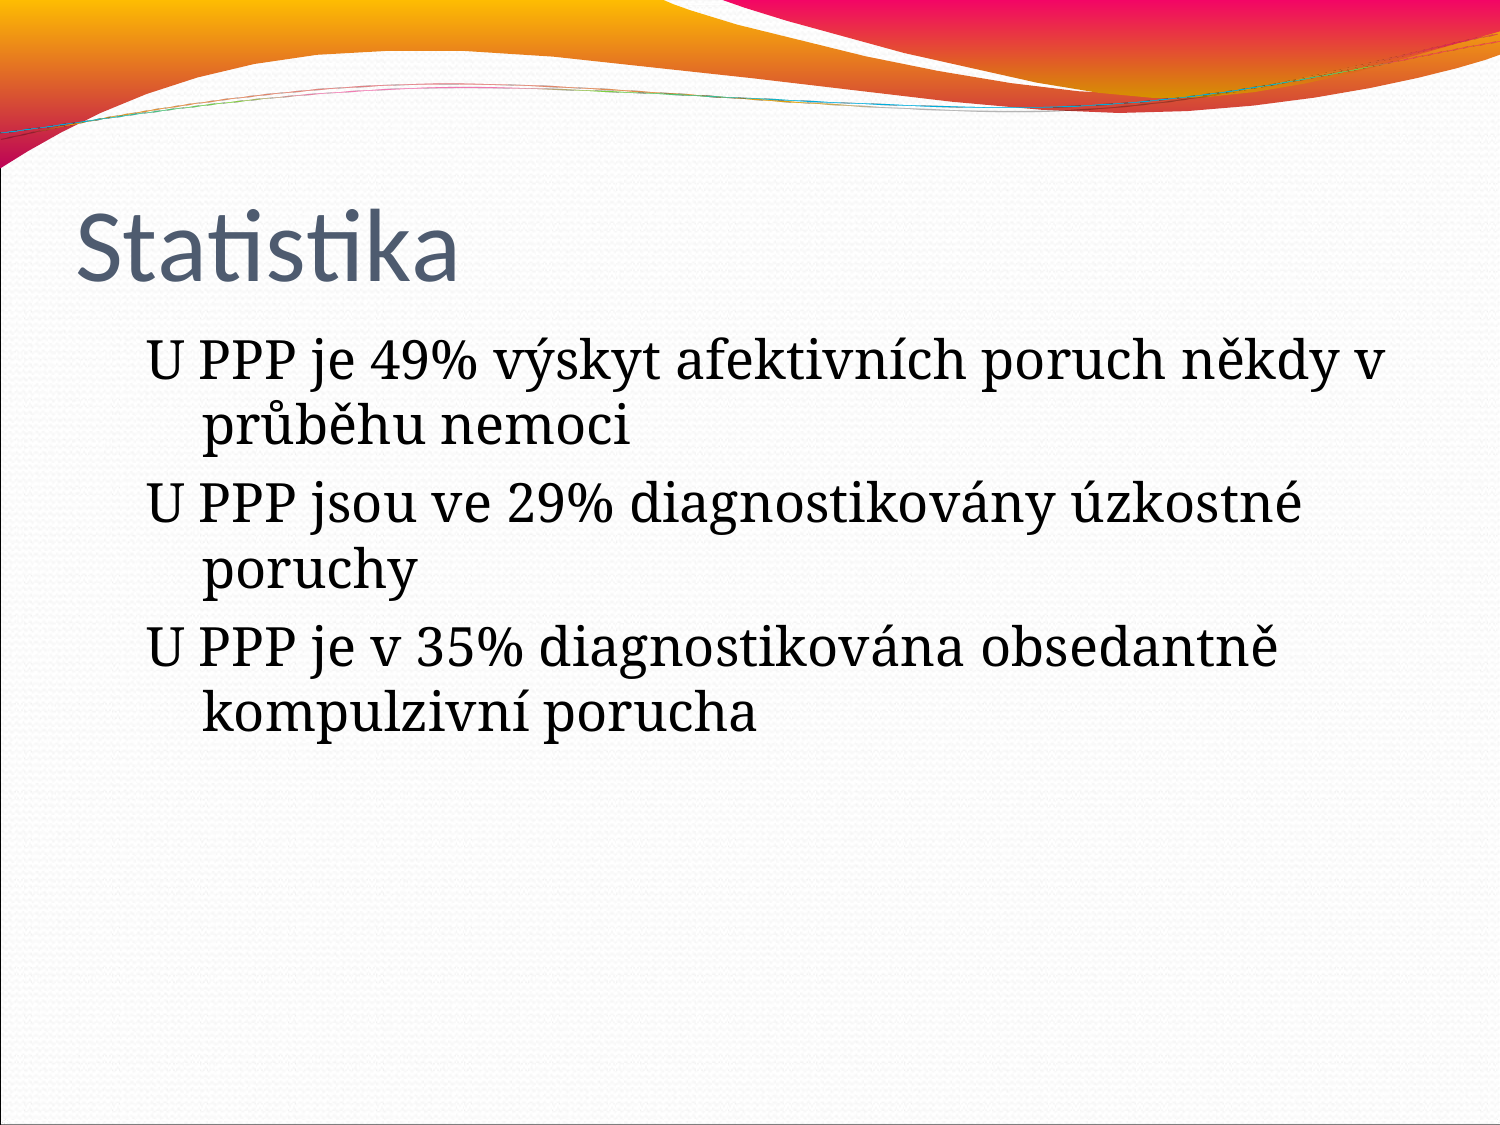

# Statistika
U PPP je 49% výskyt afektivních poruch někdy v průběhu nemoci
U PPP jsou ve 29% diagnostikovány úzkostné poruchy
U PPP je v 35% diagnostikována obsedantně kompulzivní porucha